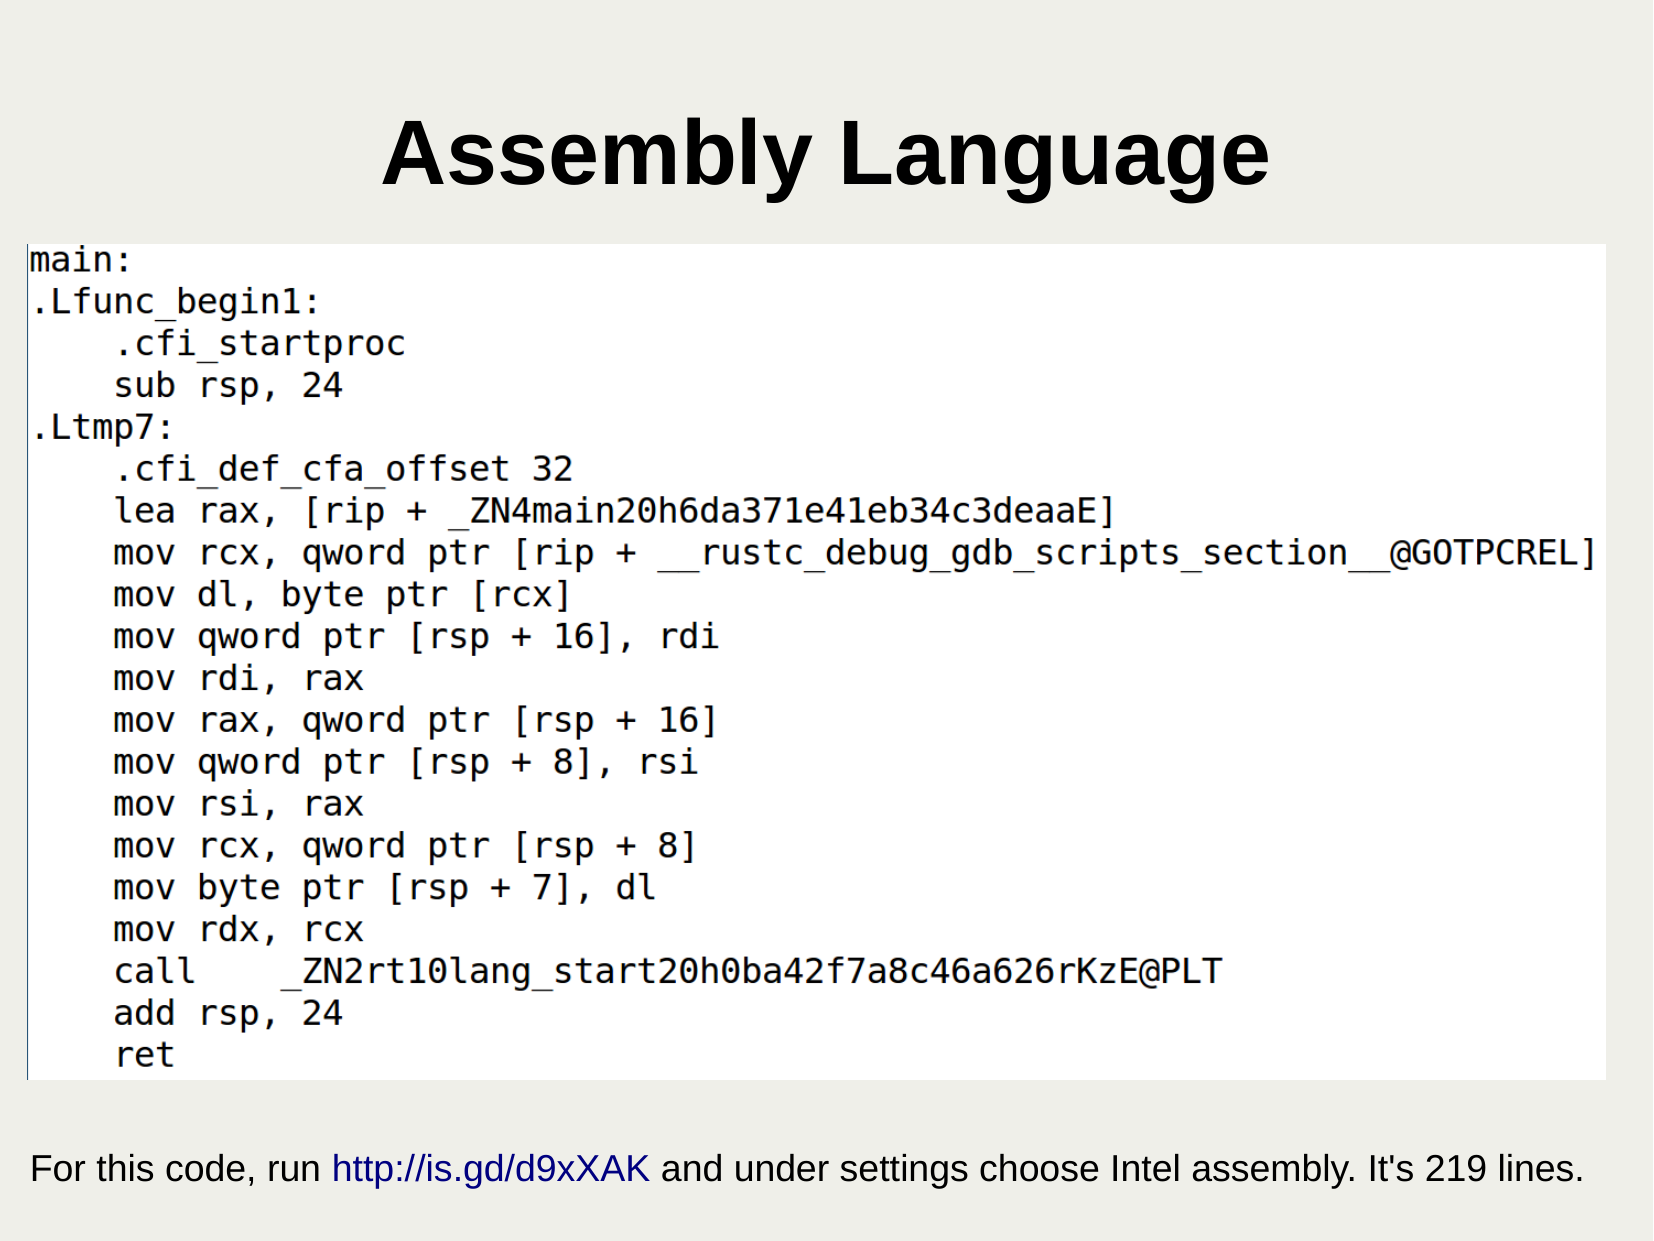

# Assembly Language
For this code, run http://is.gd/d9xXAK and under settings choose Intel assembly. It's 219 lines.